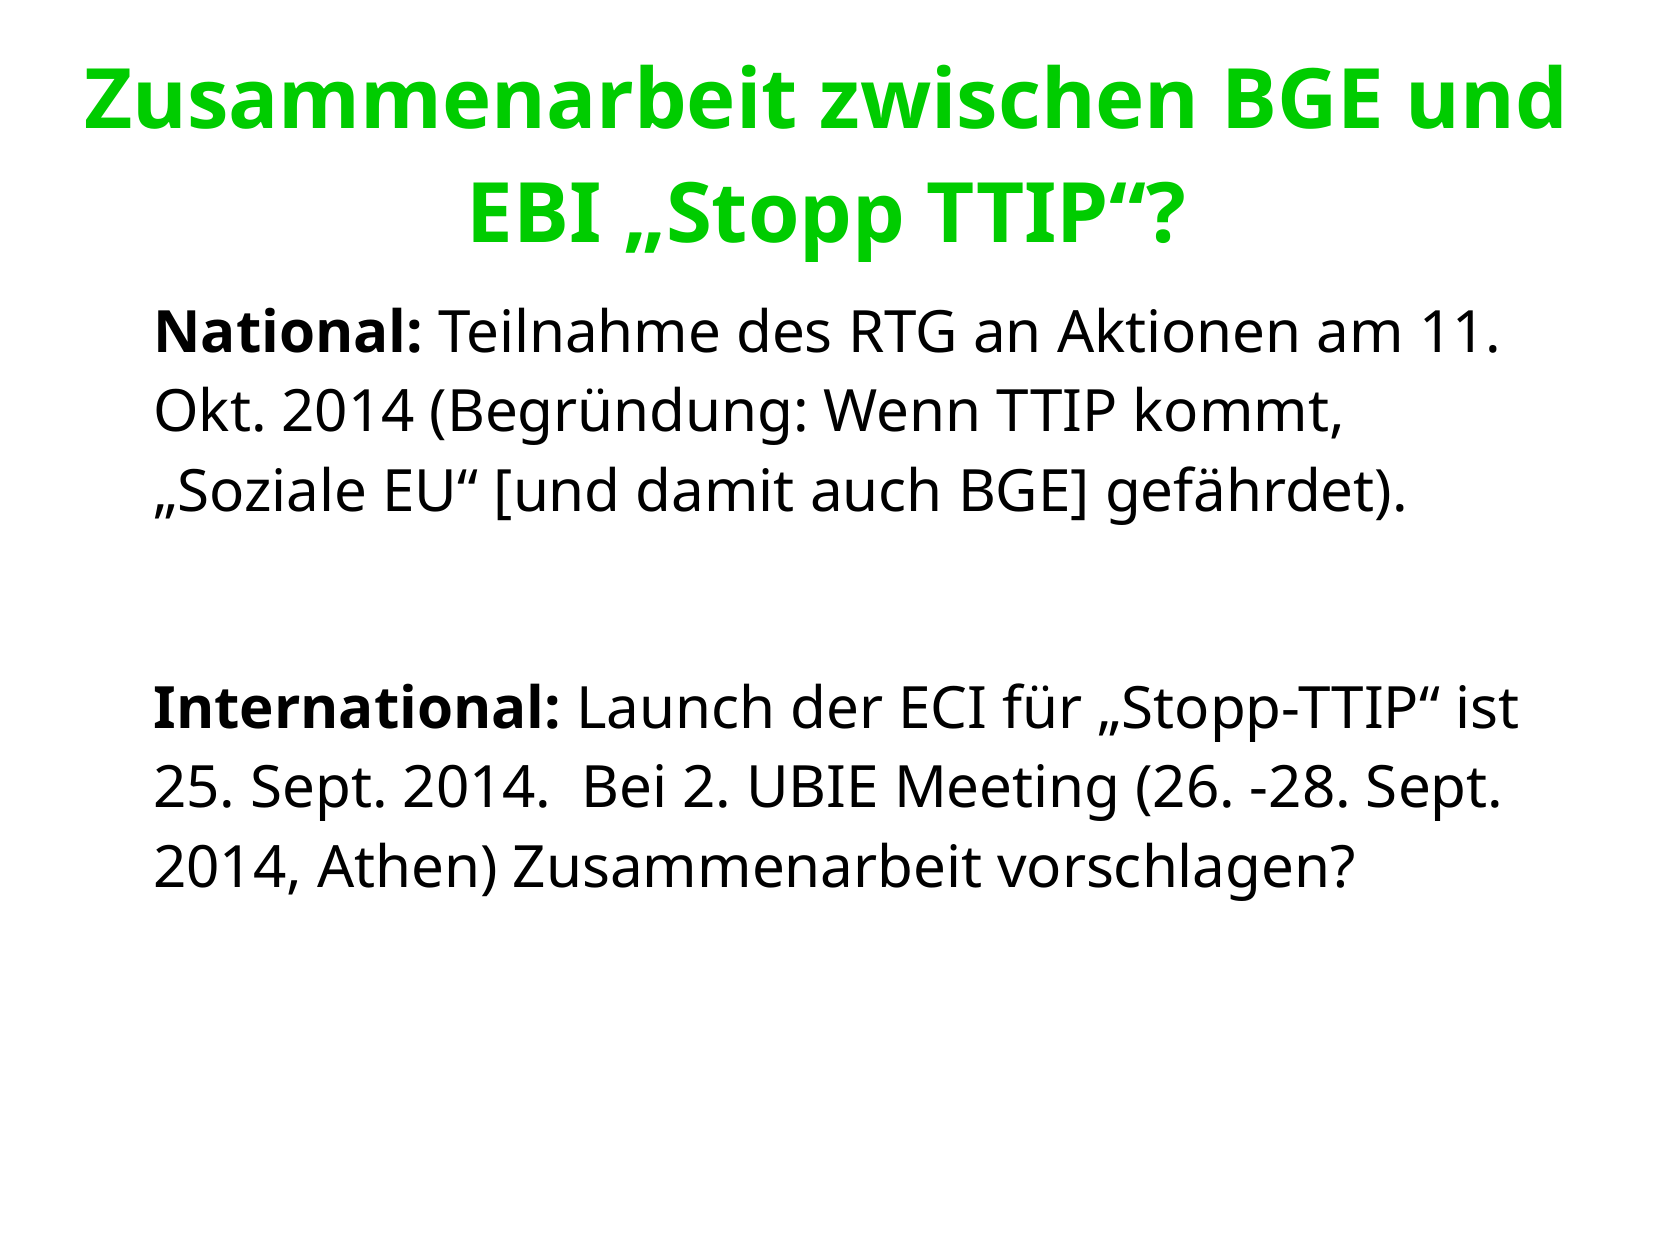

# Zusammenarbeit zwischen BGE und EBI „Stopp TTIP“?
National: Teilnahme des RTG an Aktionen am 11. Okt. 2014 (Begründung: Wenn TTIP kommt, „Soziale EU“ [und damit auch BGE] gefährdet).
International: Launch der ECI für „Stopp-TTIP“ ist 25. Sept. 2014. Bei 2. UBIE Meeting (26. -28. Sept. 2014, Athen) Zusammenarbeit vorschlagen?